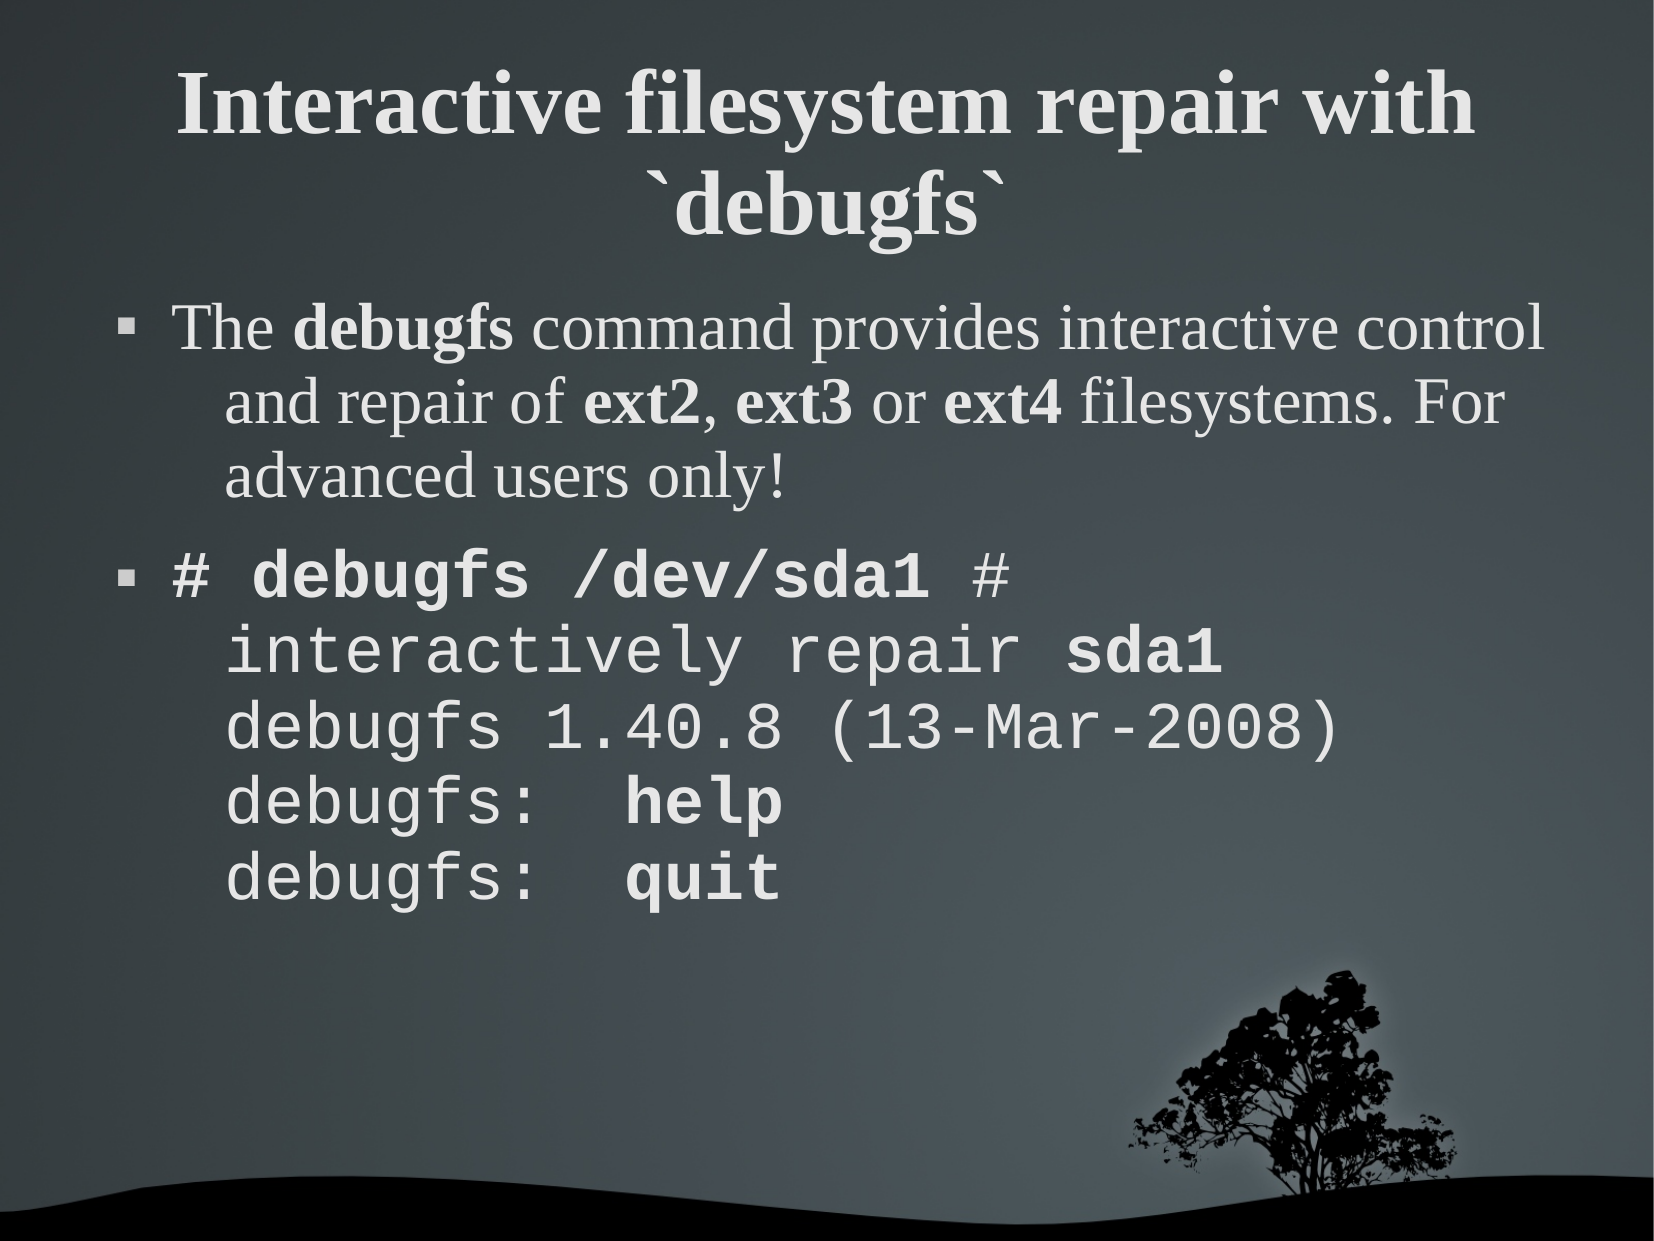

# Interactive filesystem repair with `debugfs`
The debugfs command provides interactive control and repair of ext2, ext3 or ext4 filesystems. For advanced users only!
# debugfs /dev/sda1 # interactively repair sda1 debugfs 1.40.8 (13-Mar-2008) debugfs: help debugfs: quit